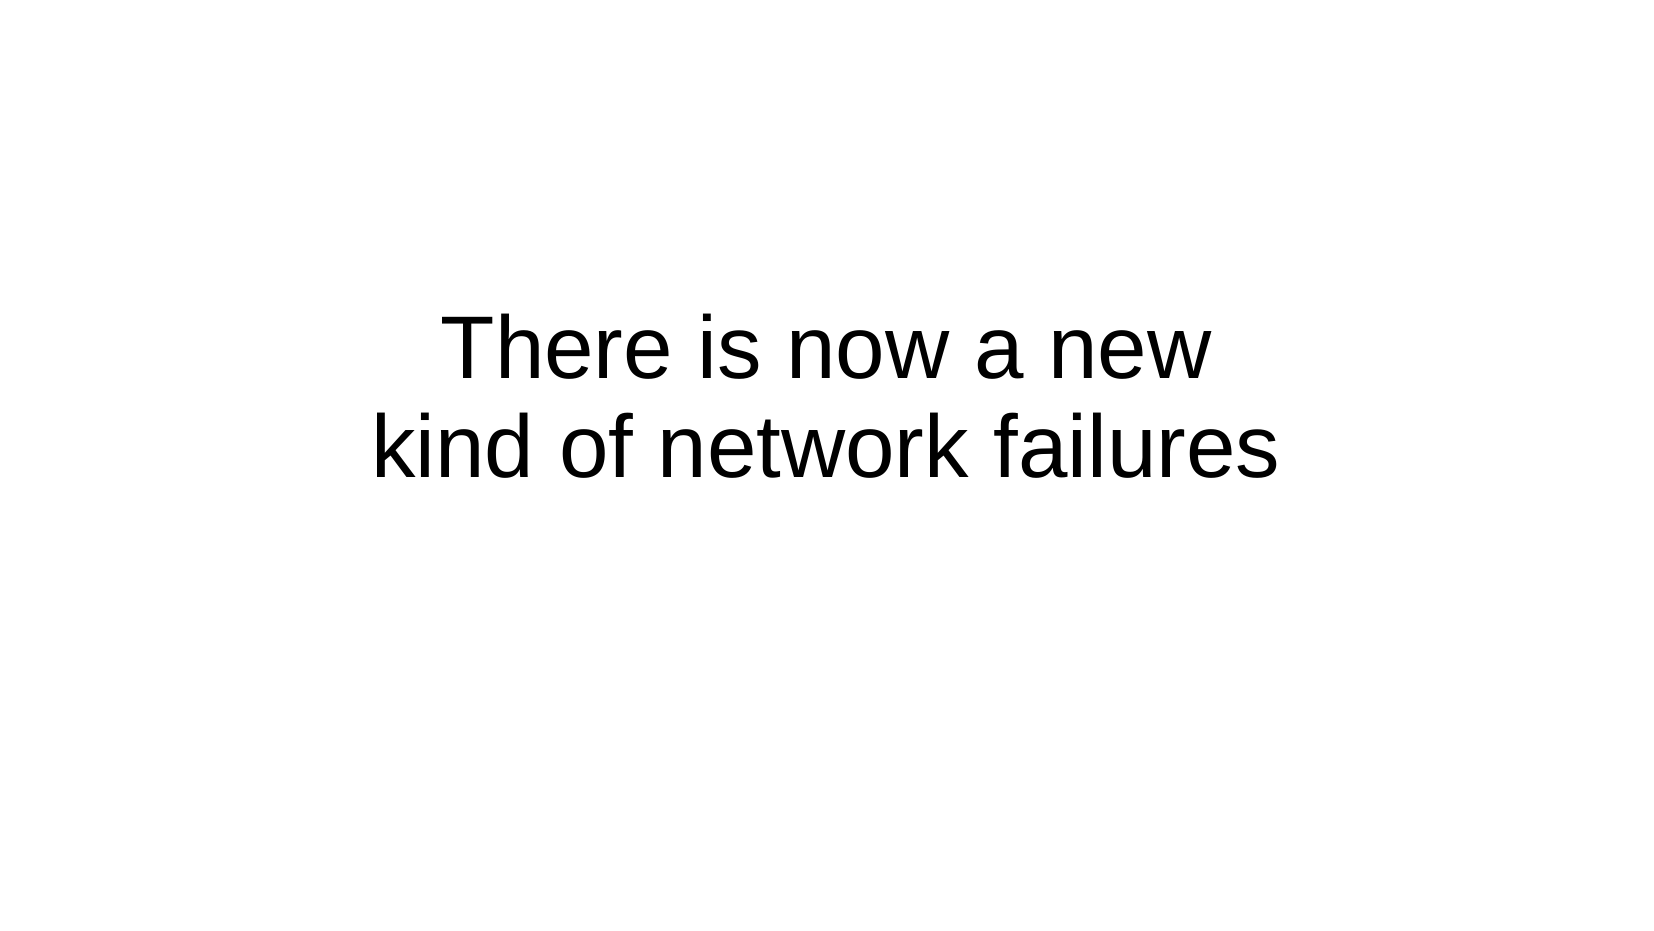

# There is now a new kind of network failures